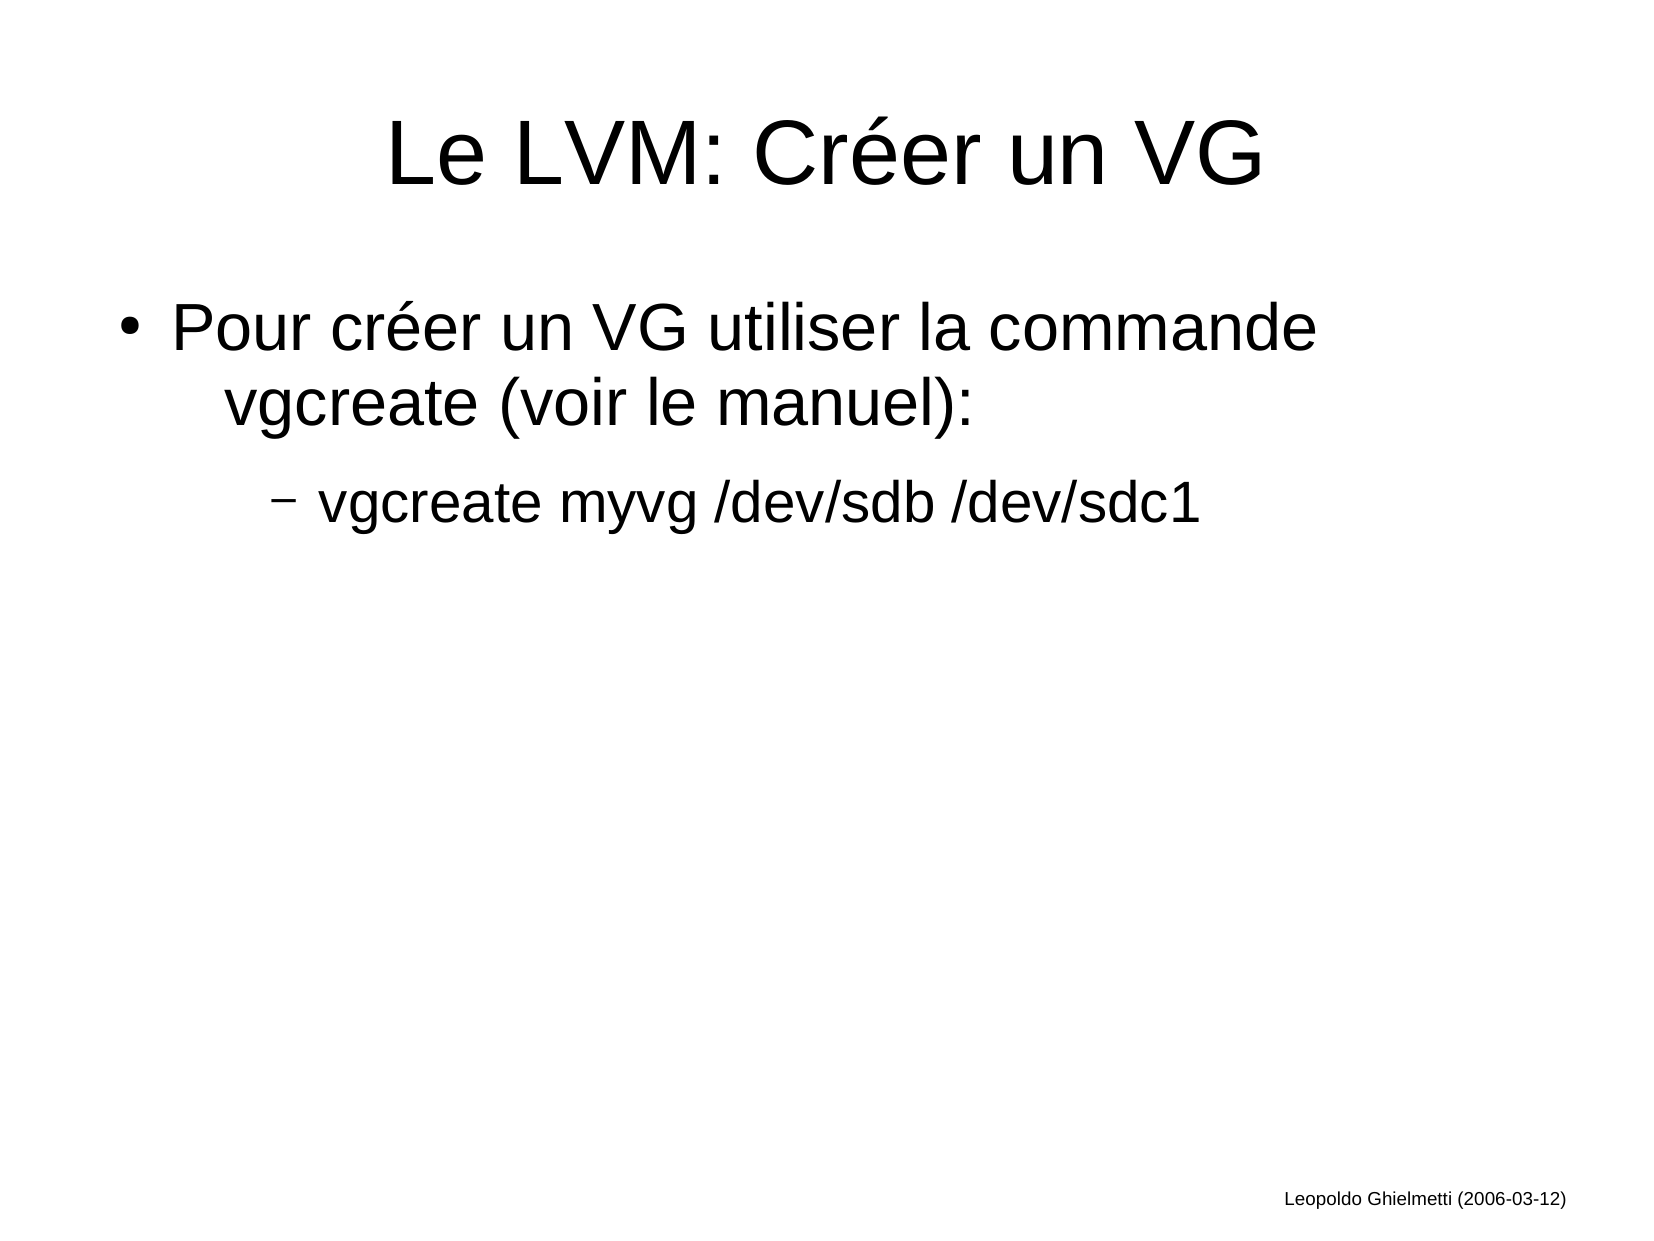

# Le LVM: Créer un VG
Pour créer un VG utiliser la commande vgcreate (voir le manuel):
vgcreate myvg /dev/sdb /dev/sdc1
Leopoldo Ghielmetti (2006-03-12)